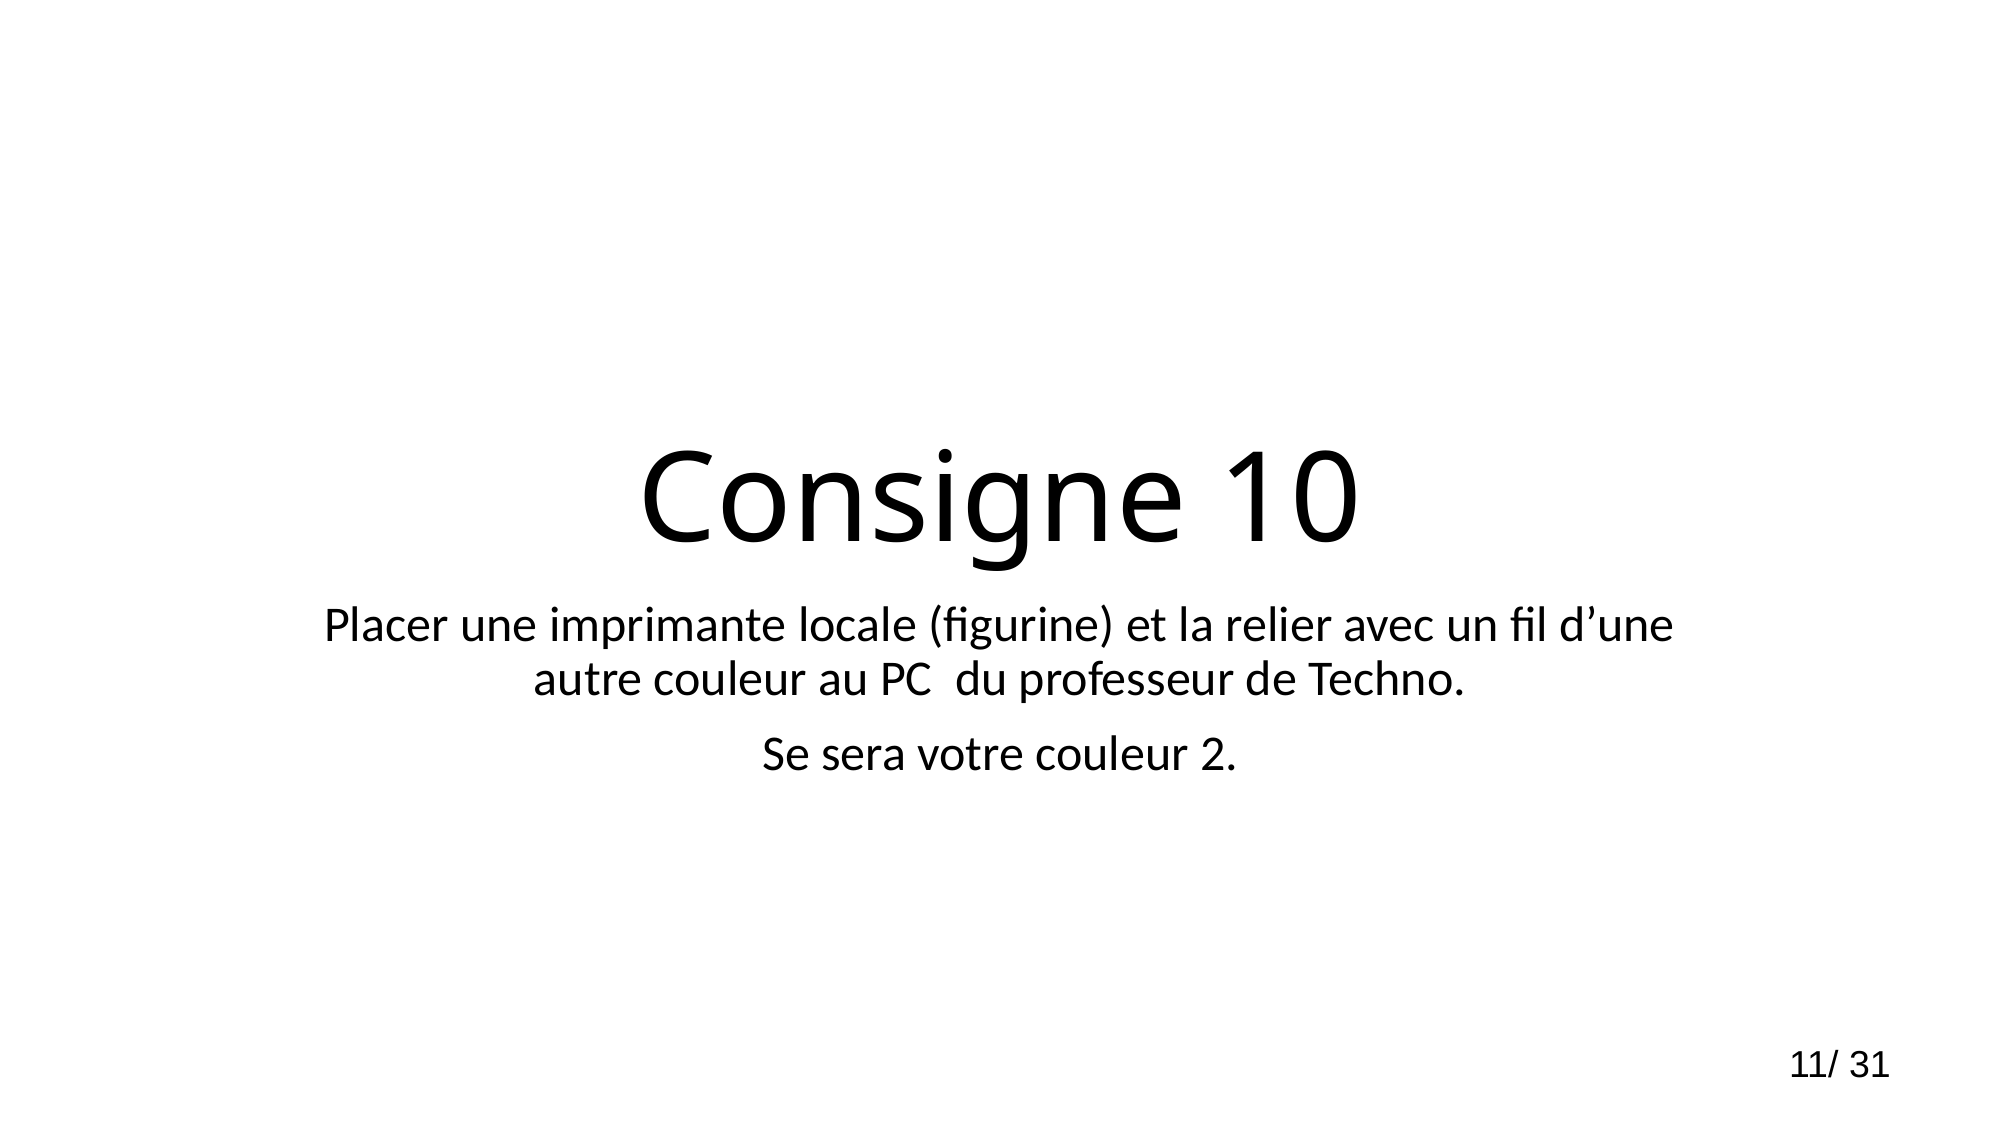

# Consigne 10
Placer une imprimante locale (figurine) et la relier avec un fil d’une autre couleur au PC du professeur de Techno.
Se sera votre couleur 2.